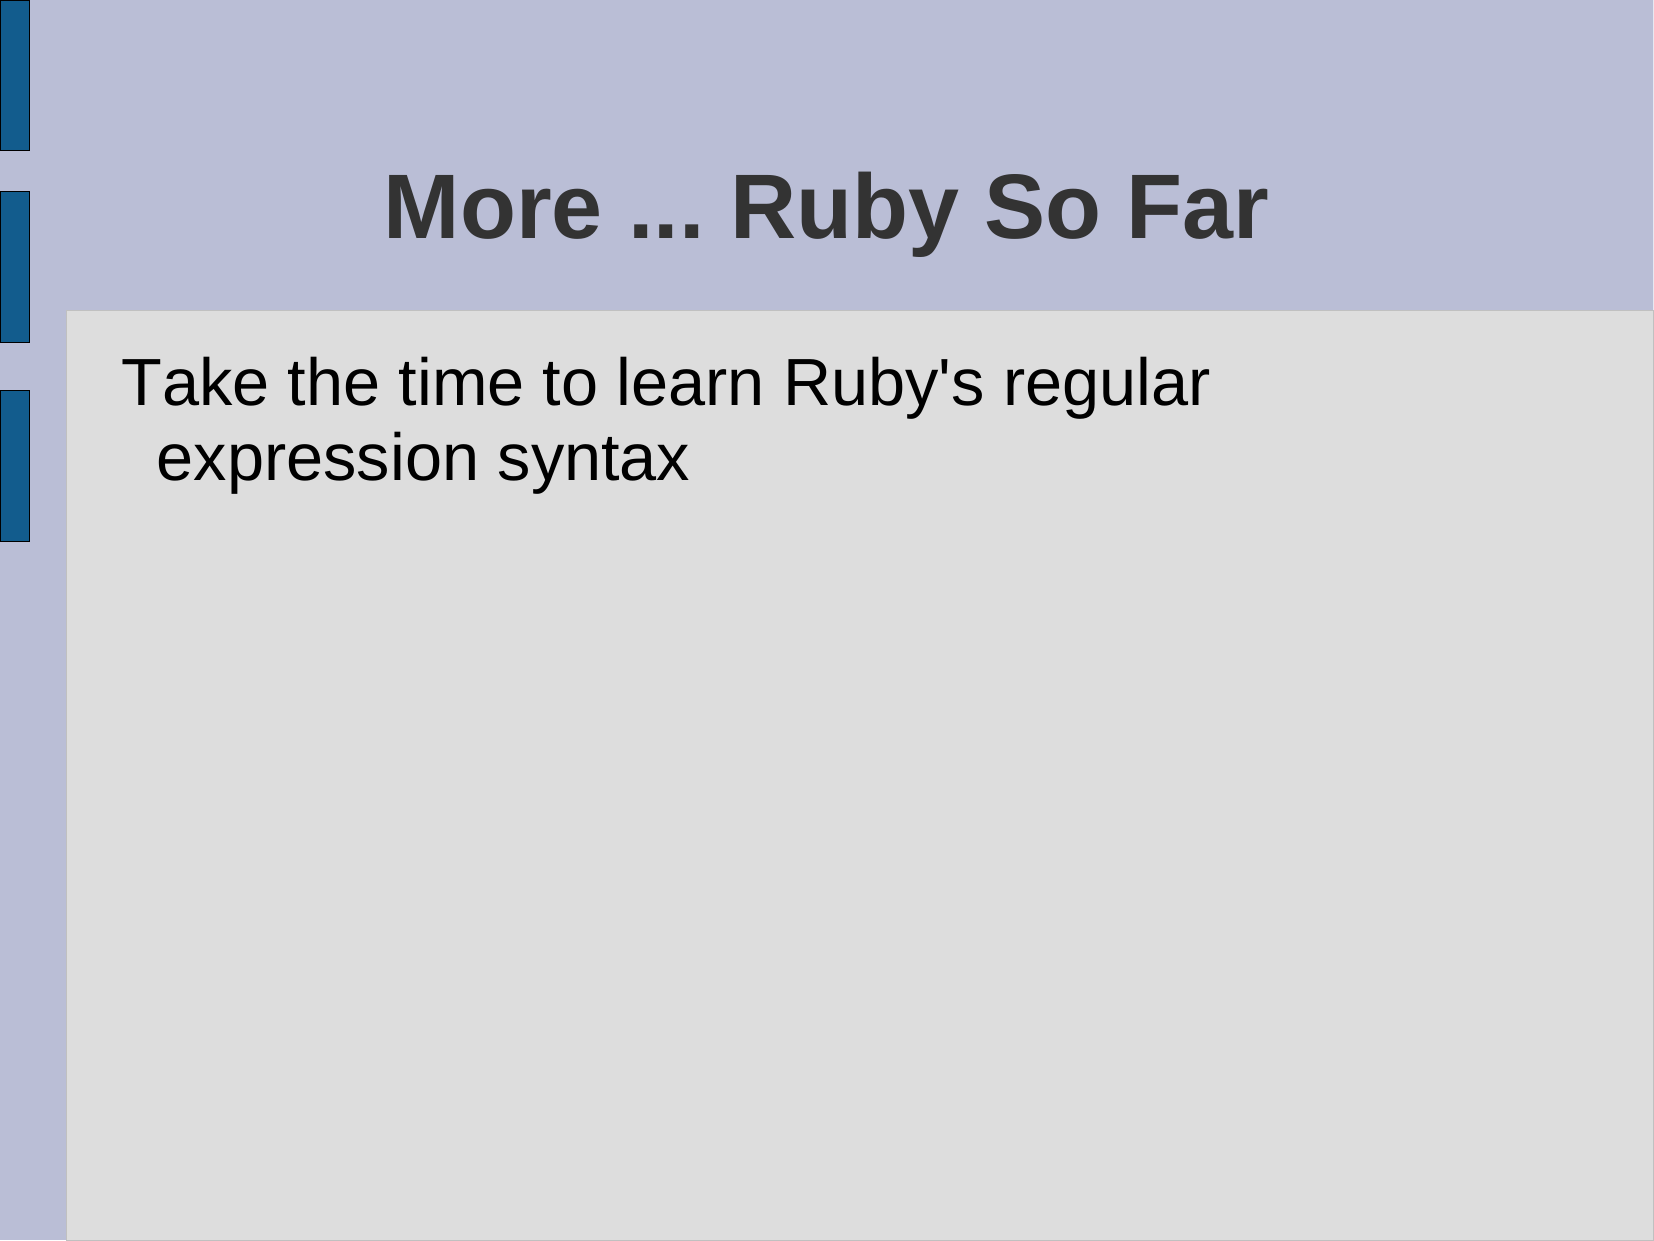

# More ... Ruby So Far
Take the time to learn Ruby's regular expression syntax